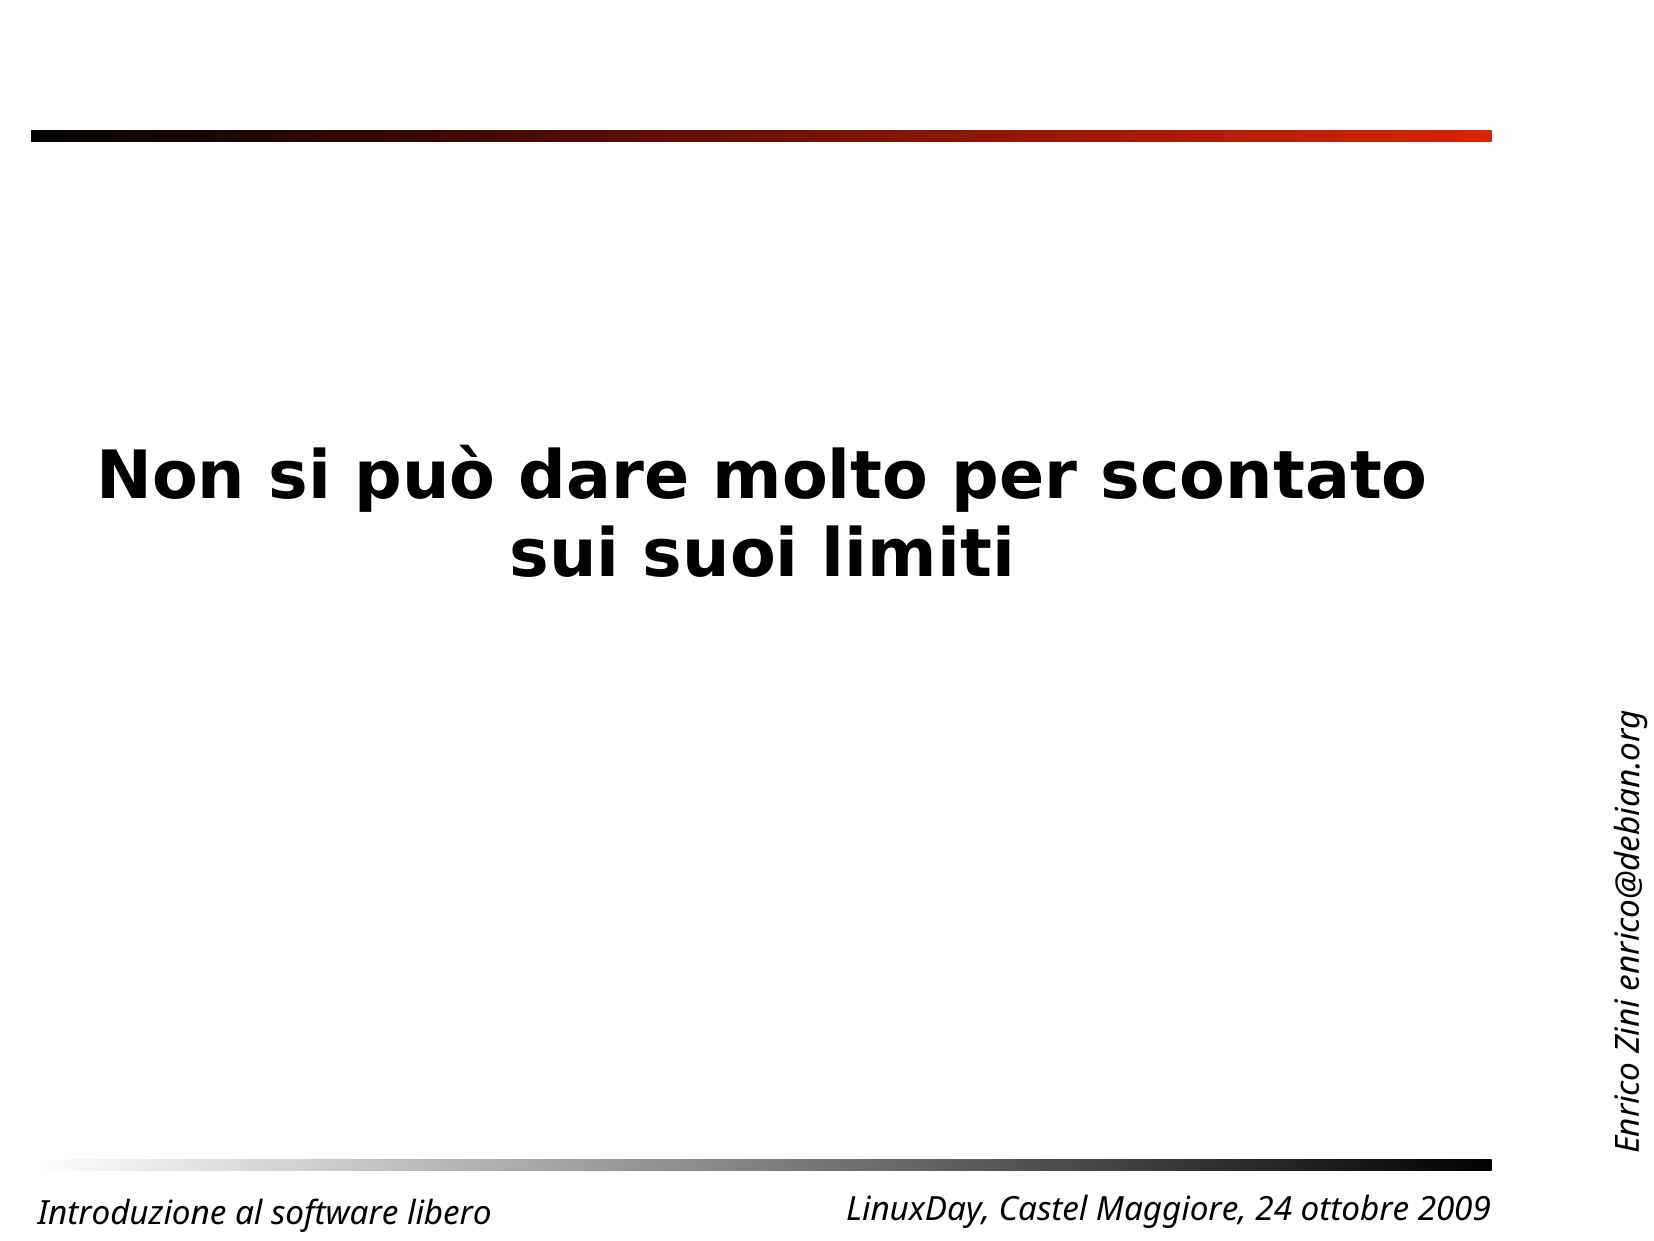

Non si può dare molto per scontato sui suoi limiti